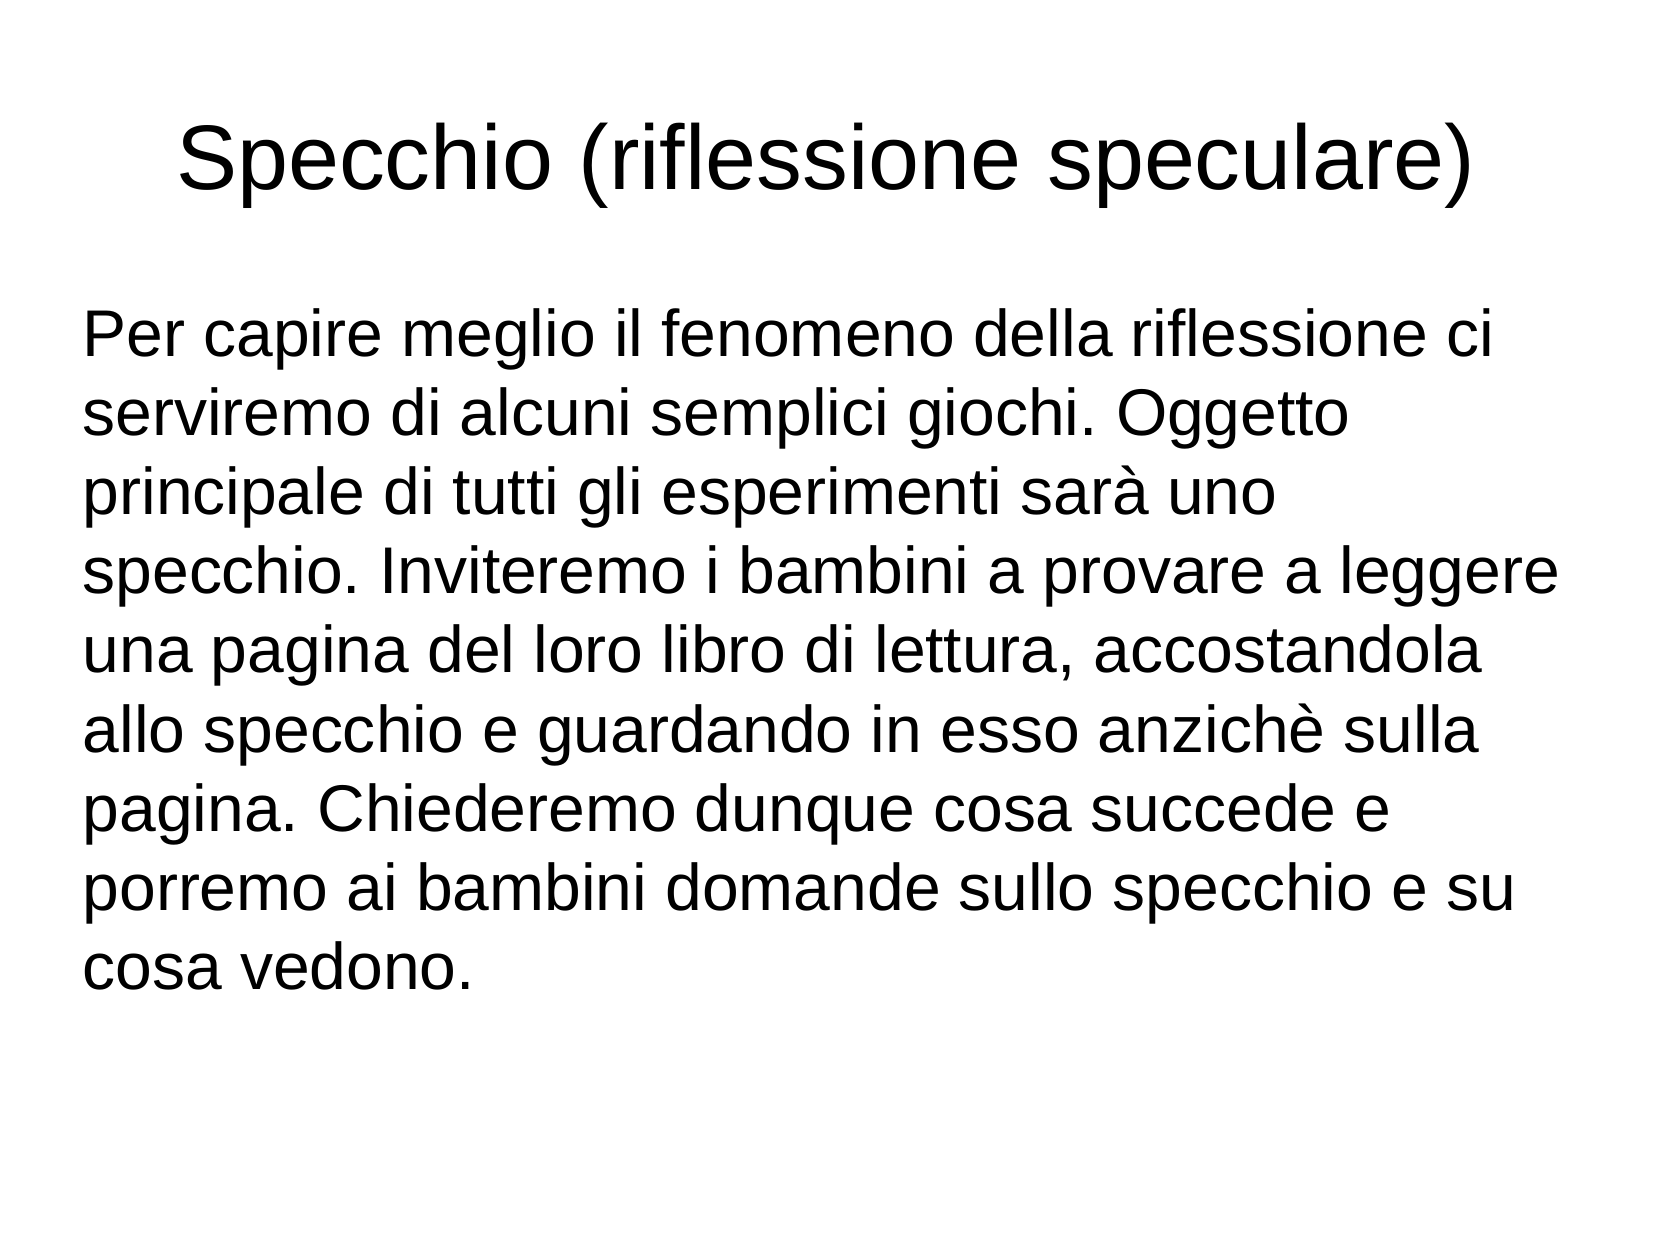

# Specchio (riflessione speculare)
Per capire meglio il fenomeno della riflessione ci serviremo di alcuni semplici giochi. Oggetto principale di tutti gli esperimenti sarà uno specchio. Inviteremo i bambini a provare a leggere una pagina del loro libro di lettura, accostandola allo specchio e guardando in esso anzichè sulla pagina. Chiederemo dunque cosa succede e porremo ai bambini domande sullo specchio e su cosa vedono.